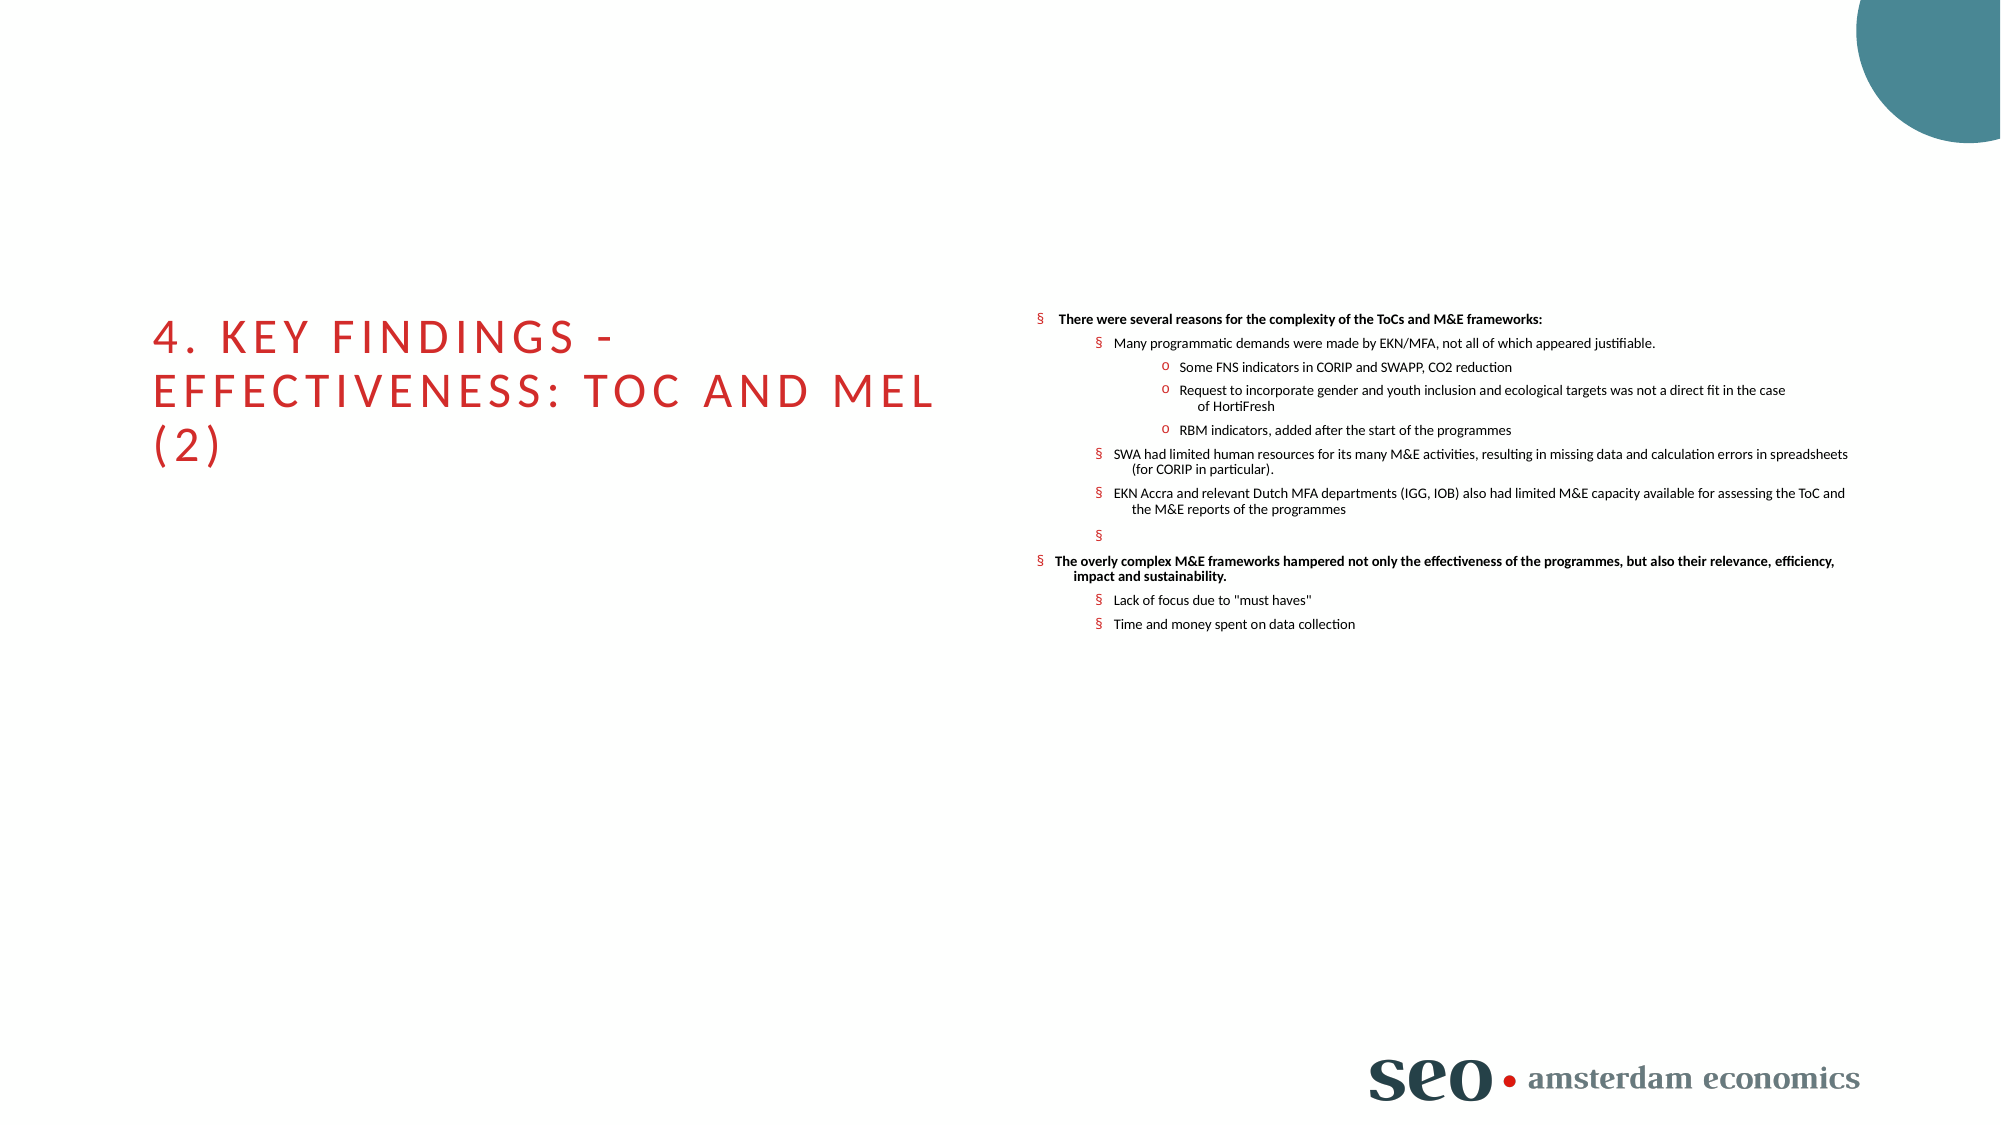

# 4. key findings - effectiveness: ToC and MEL (2)
There were several reasons for the complexity of the ToCs and M&E frameworks:
Many programmatic demands were made by EKN/MFA, not all of which appeared justifiable.
Some FNS indicators in CORIP and SWAPP, CO2 reduction
Request to incorporate gender and youth inclusion and ecological targets was not a direct fit in the case of HortiFresh
RBM indicators, added after the start of the programmes
SWA had limited human resources for its many M&E activities, resulting in missing data and calculation errors in spreadsheets (for CORIP in particular).
EKN Accra and relevant Dutch MFA departments (IGG, IOB) also had limited M&E capacity available for assessing the ToC and the M&E reports of the programmes
The overly complex M&E frameworks hampered not only the effectiveness of the programmes, but also their relevance, efficiency, impact and sustainability.
Lack of focus due to "must haves"
Time and money spent on data collection